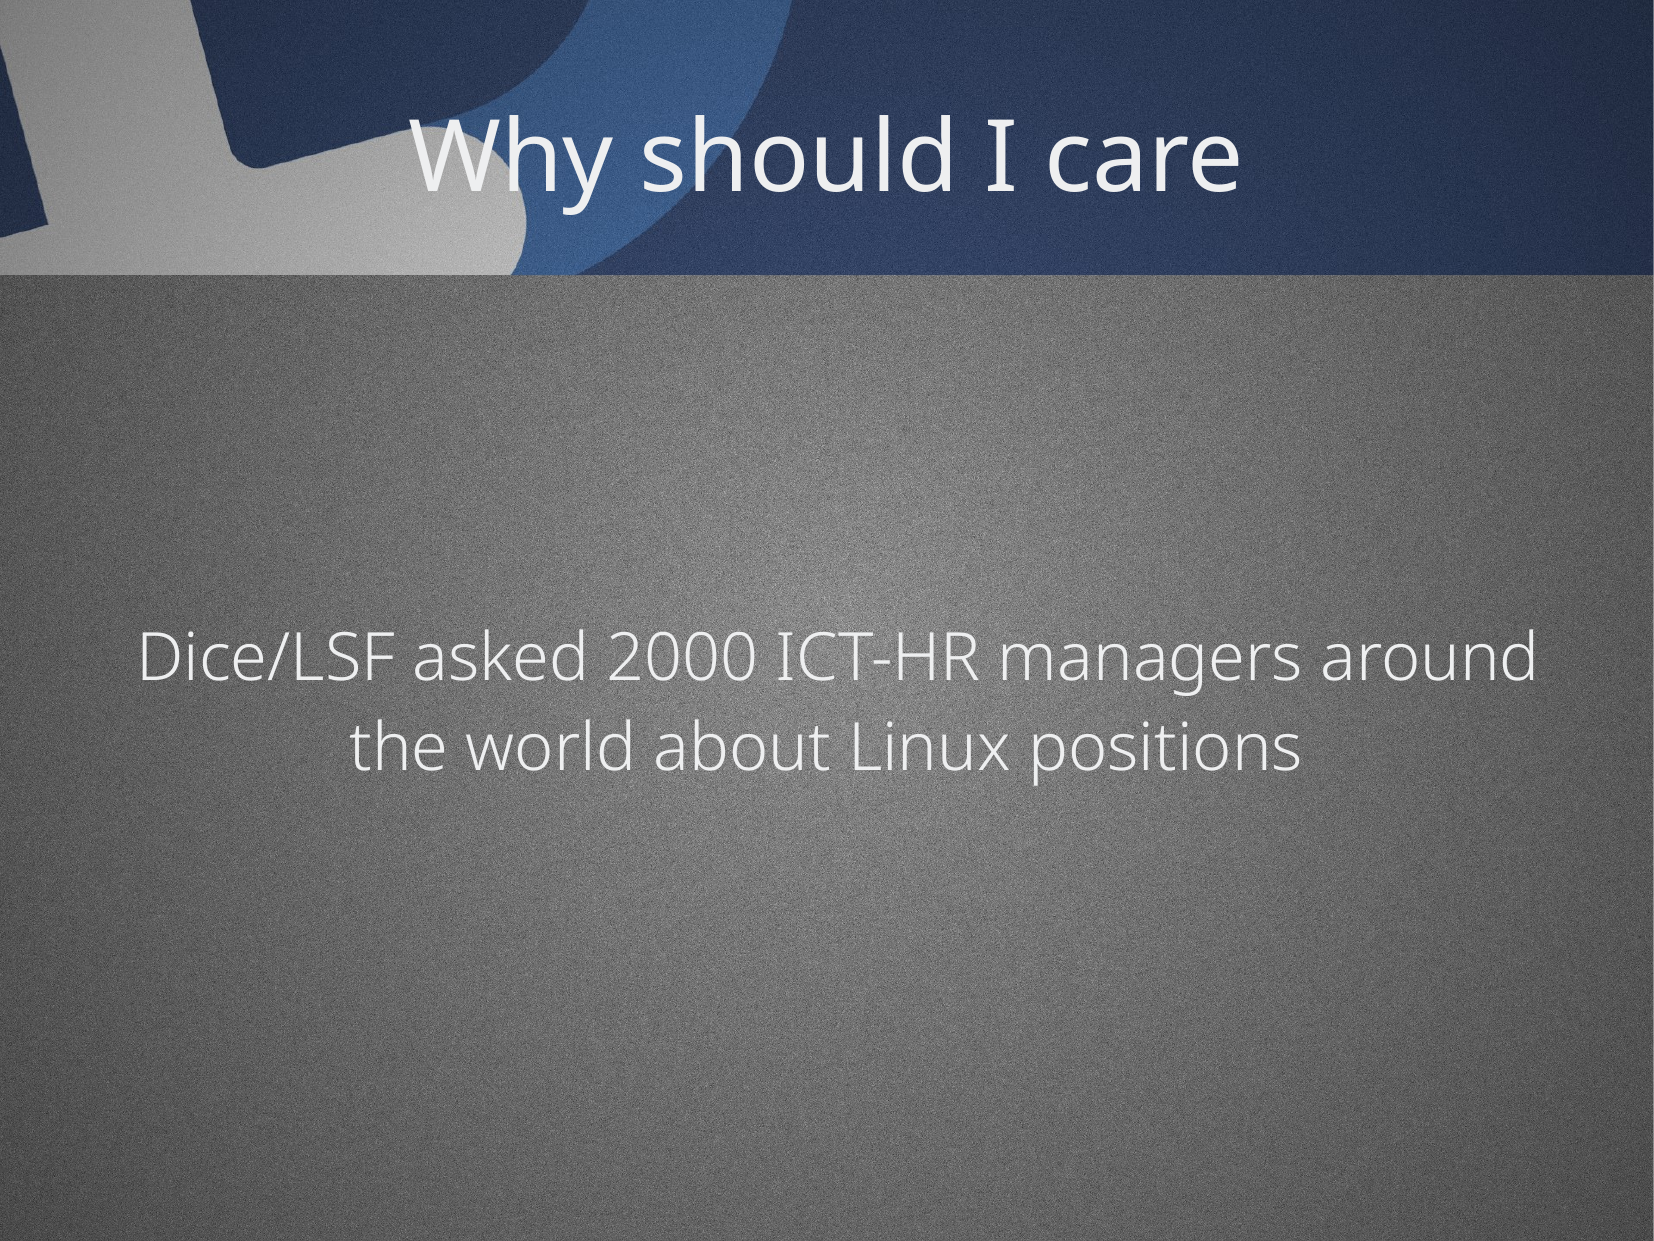

# Why should I care
Dice/LSF asked 2000 ICT-HR managers around the world about Linux positions